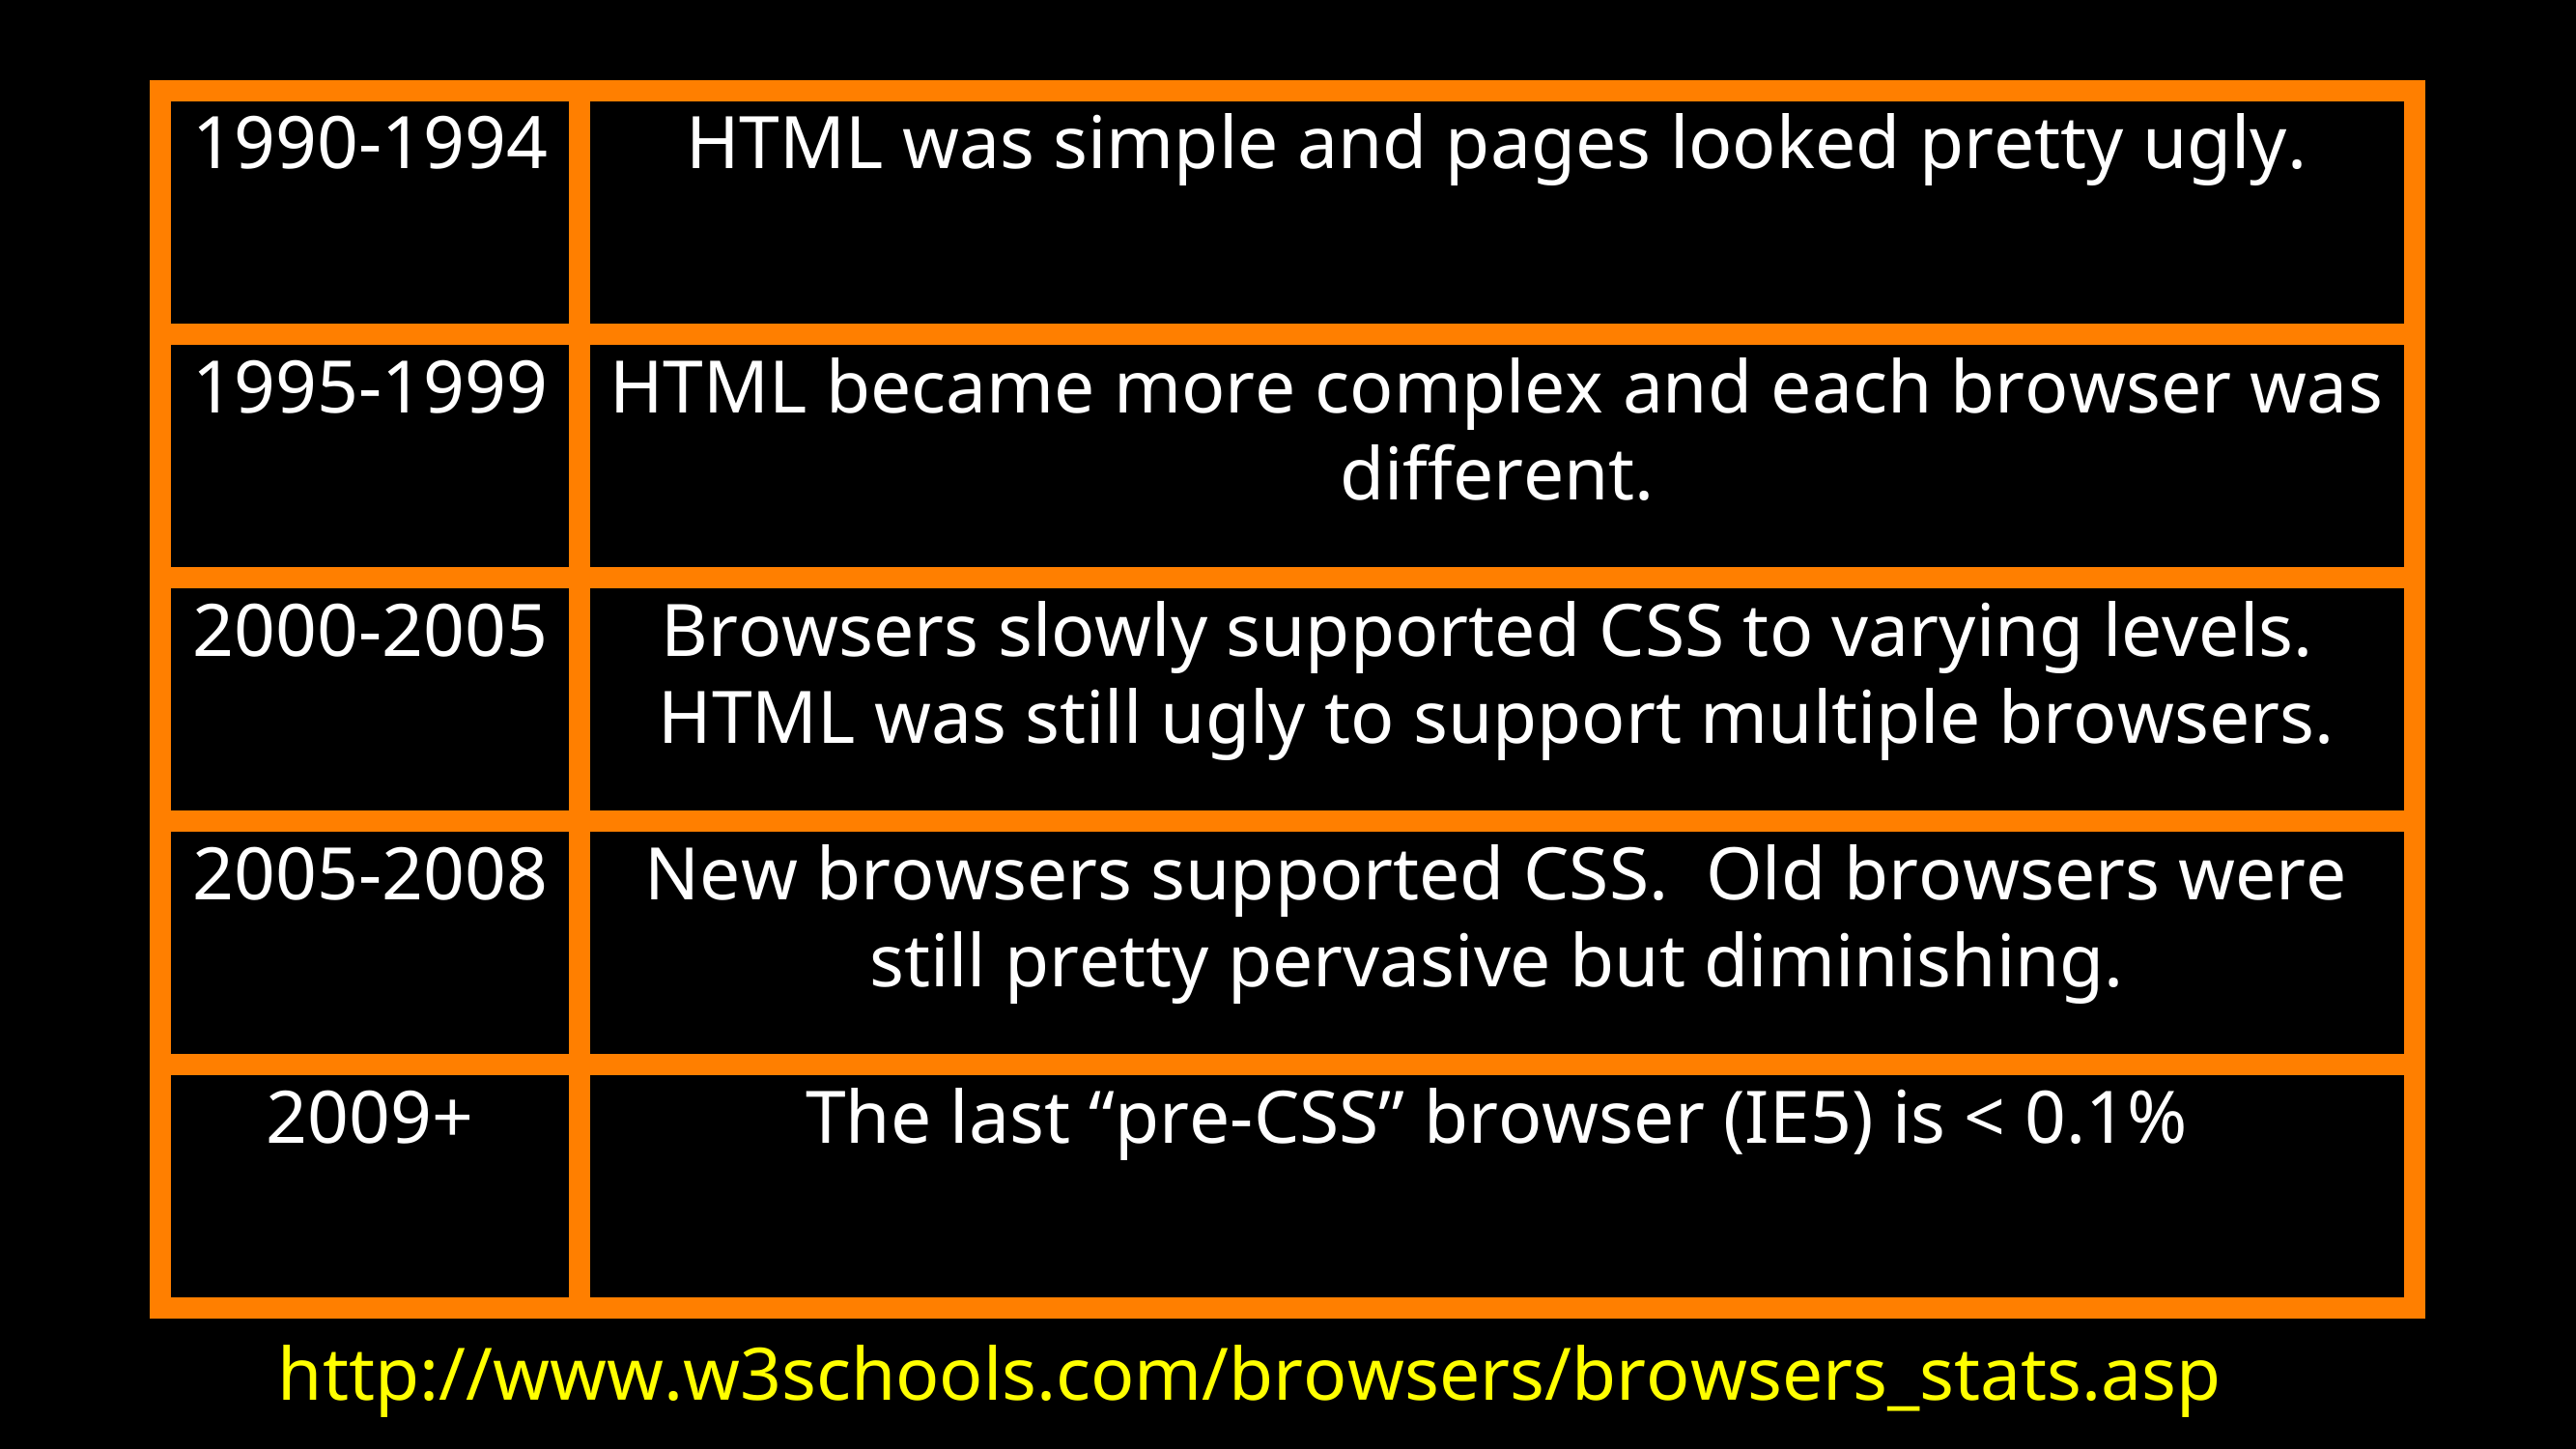

| 1990-1994 | HTML was simple and pages looked pretty ugly. |
| --- | --- |
| 1995-1999 | HTML became more complex and each browser was different. |
| 2000-2005 | Browsers slowly supported CSS to varying levels. HTML was still ugly to support multiple browsers. |
| 2005-2008 | New browsers supported CSS. Old browsers were still pretty pervasive but diminishing. |
| 2009+ | The last “pre-CSS” browser (IE5) is < 0.1% |
http://www.w3schools.com/browsers/browsers_stats.asp